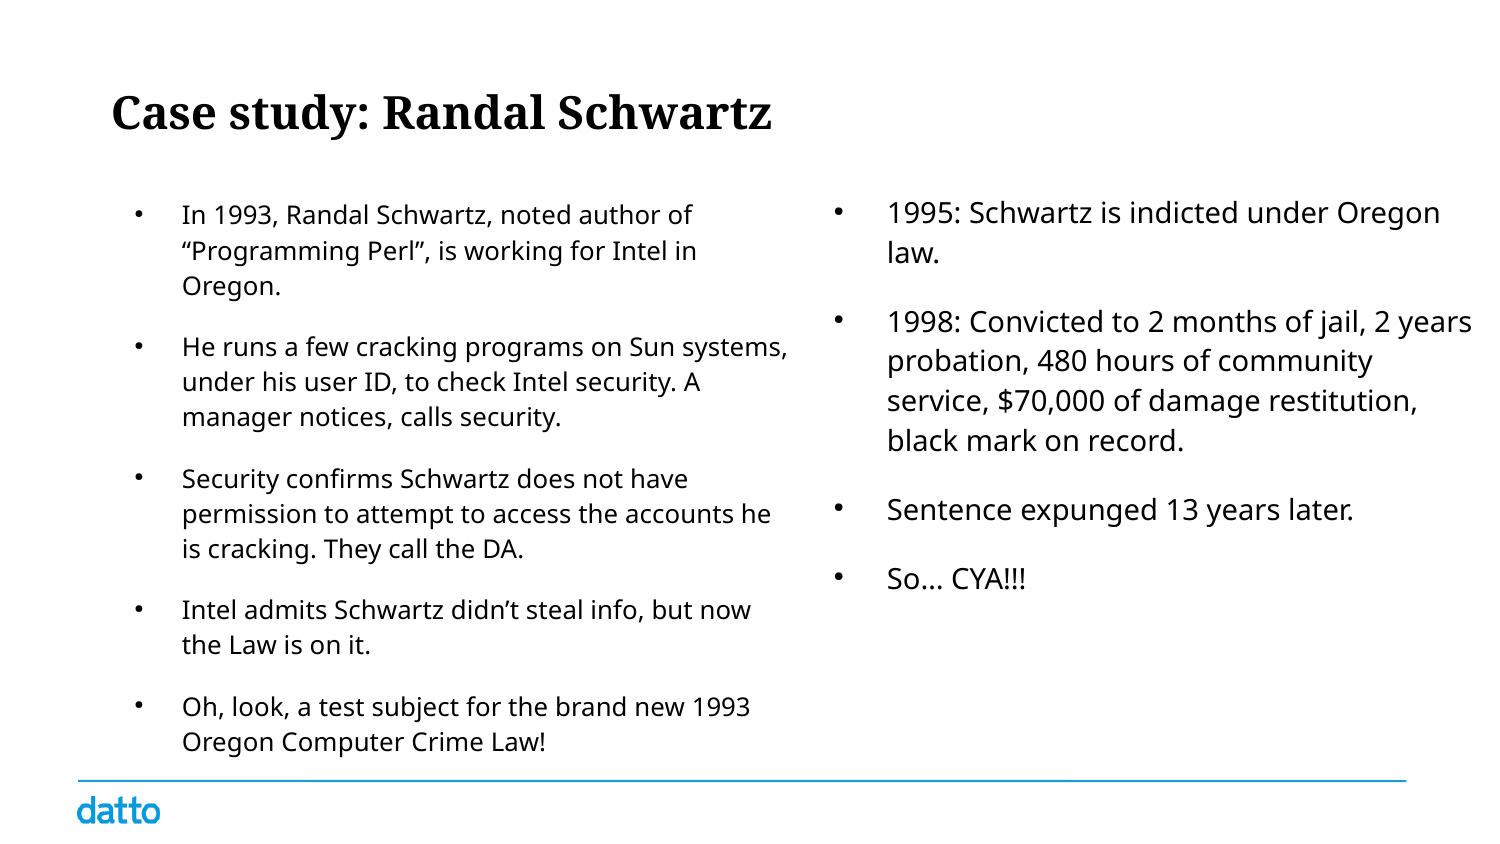

# Case study: Randal Schwartz
1995: Schwartz is indicted under Oregon law.
1998: Convicted to 2 months of jail, 2 years probation, 480 hours of community service, $70,000 of damage restitution, black mark on record.
Sentence expunged 13 years later.
So… CYA!!!
In 1993, Randal Schwartz, noted author of “Programming Perl”, is working for Intel in Oregon.
He runs a few cracking programs on Sun systems, under his user ID, to check Intel security. A manager notices, calls security.
Security confirms Schwartz does not have permission to attempt to access the accounts he is cracking. They call the DA.
Intel admits Schwartz didn’t steal info, but now the Law is on it.
Oh, look, a test subject for the brand new 1993 Oregon Computer Crime Law!